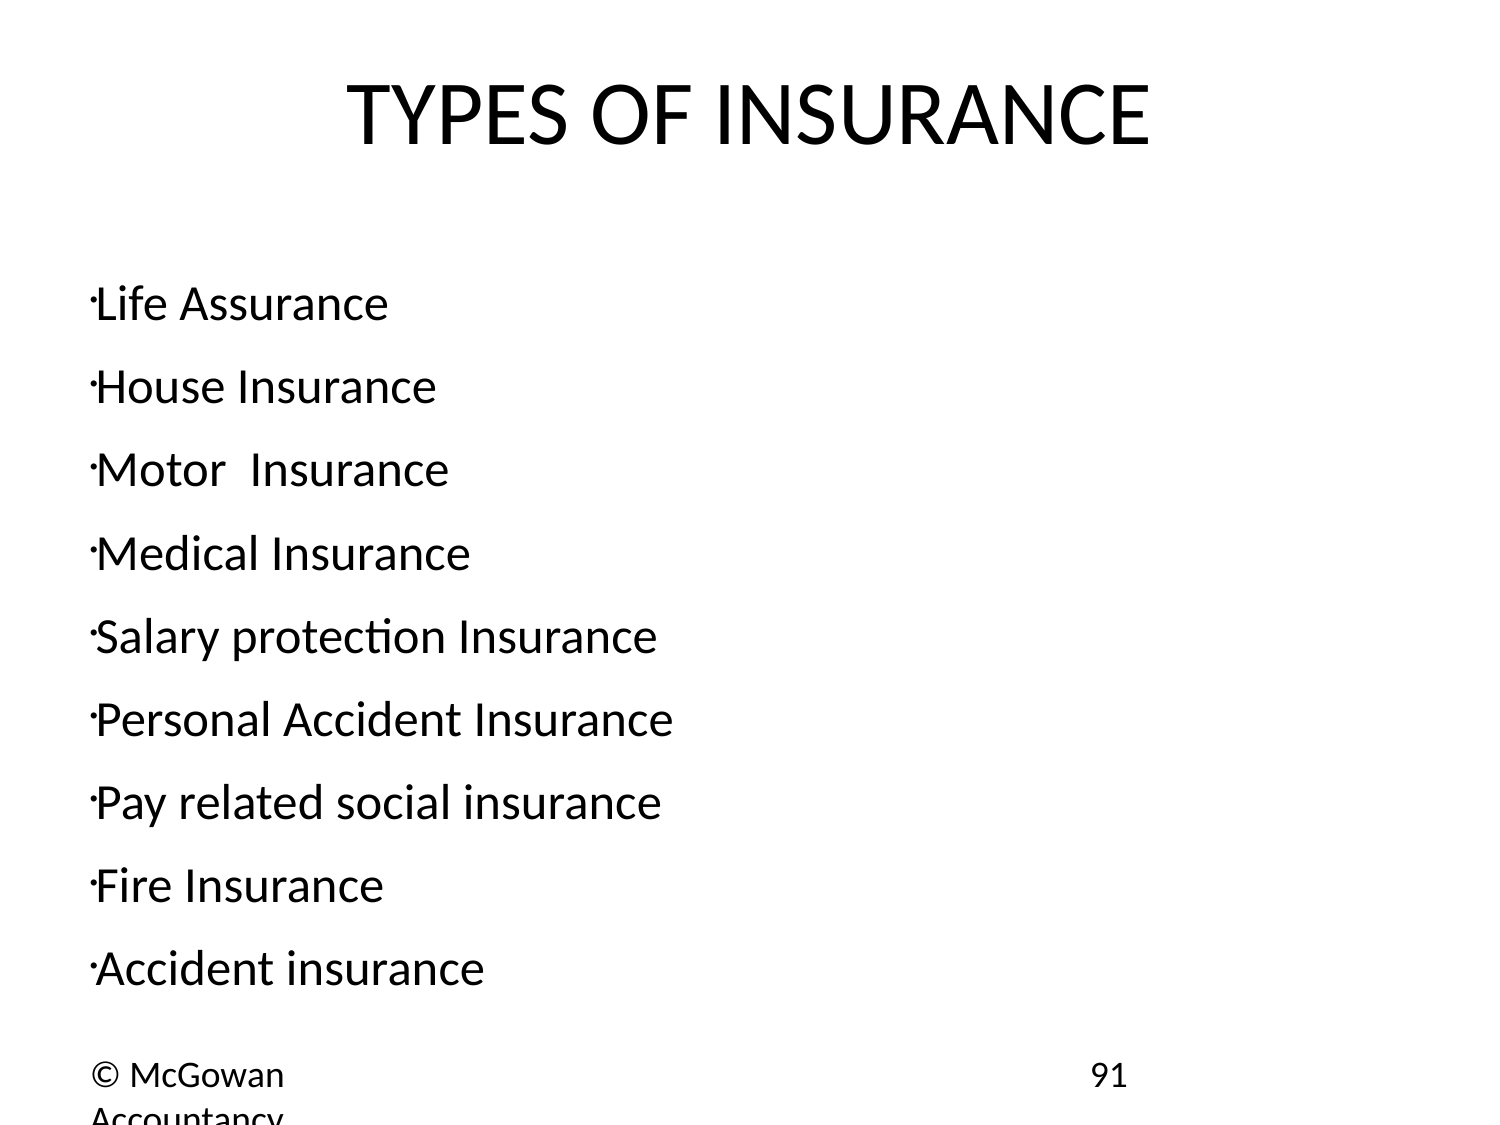

# TYPES OF INSURANCE
Life Assurance
House Insurance
Motor Insurance
Medical Insurance
Salary protection Insurance
Personal Accident Insurance
Pay related social insurance
Fire Insurance
Accident insurance
© McGowan Accountancy Services
91